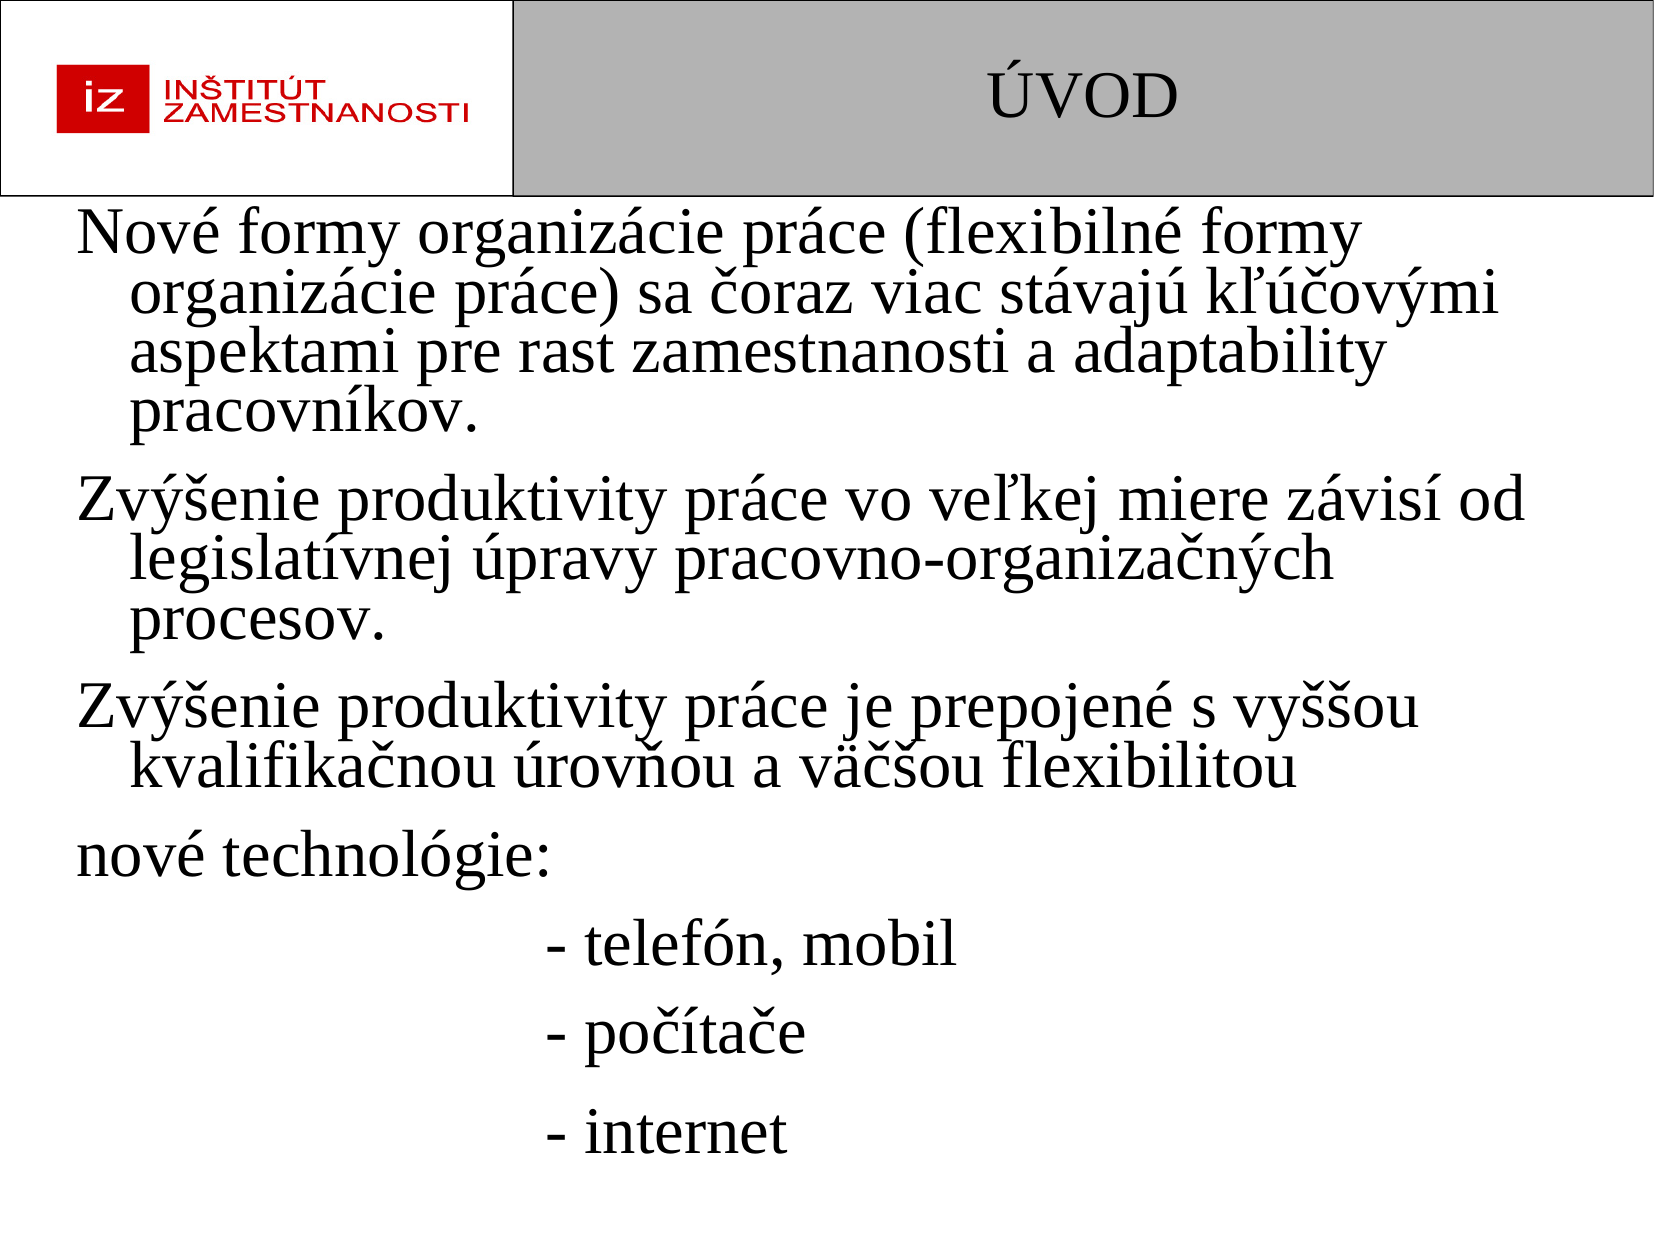

ÚVOD
# Nové formy organizácie práce (flexibilné formy organizácie práce) sa čoraz viac stávajú kľúčovými aspektami pre rast zamestnanosti a adaptability pracovníkov.
Zvýšenie produktivity práce vo veľkej miere závisí od legislatívnej úpravy pracovno-organizačných procesov.
Zvýšenie produktivity práce je prepojené s vyššou kvalifikačnou úrovňou a väčšou flexibilitou
nové technológie:
 - telefón, mobil
 - počítače
 - internet